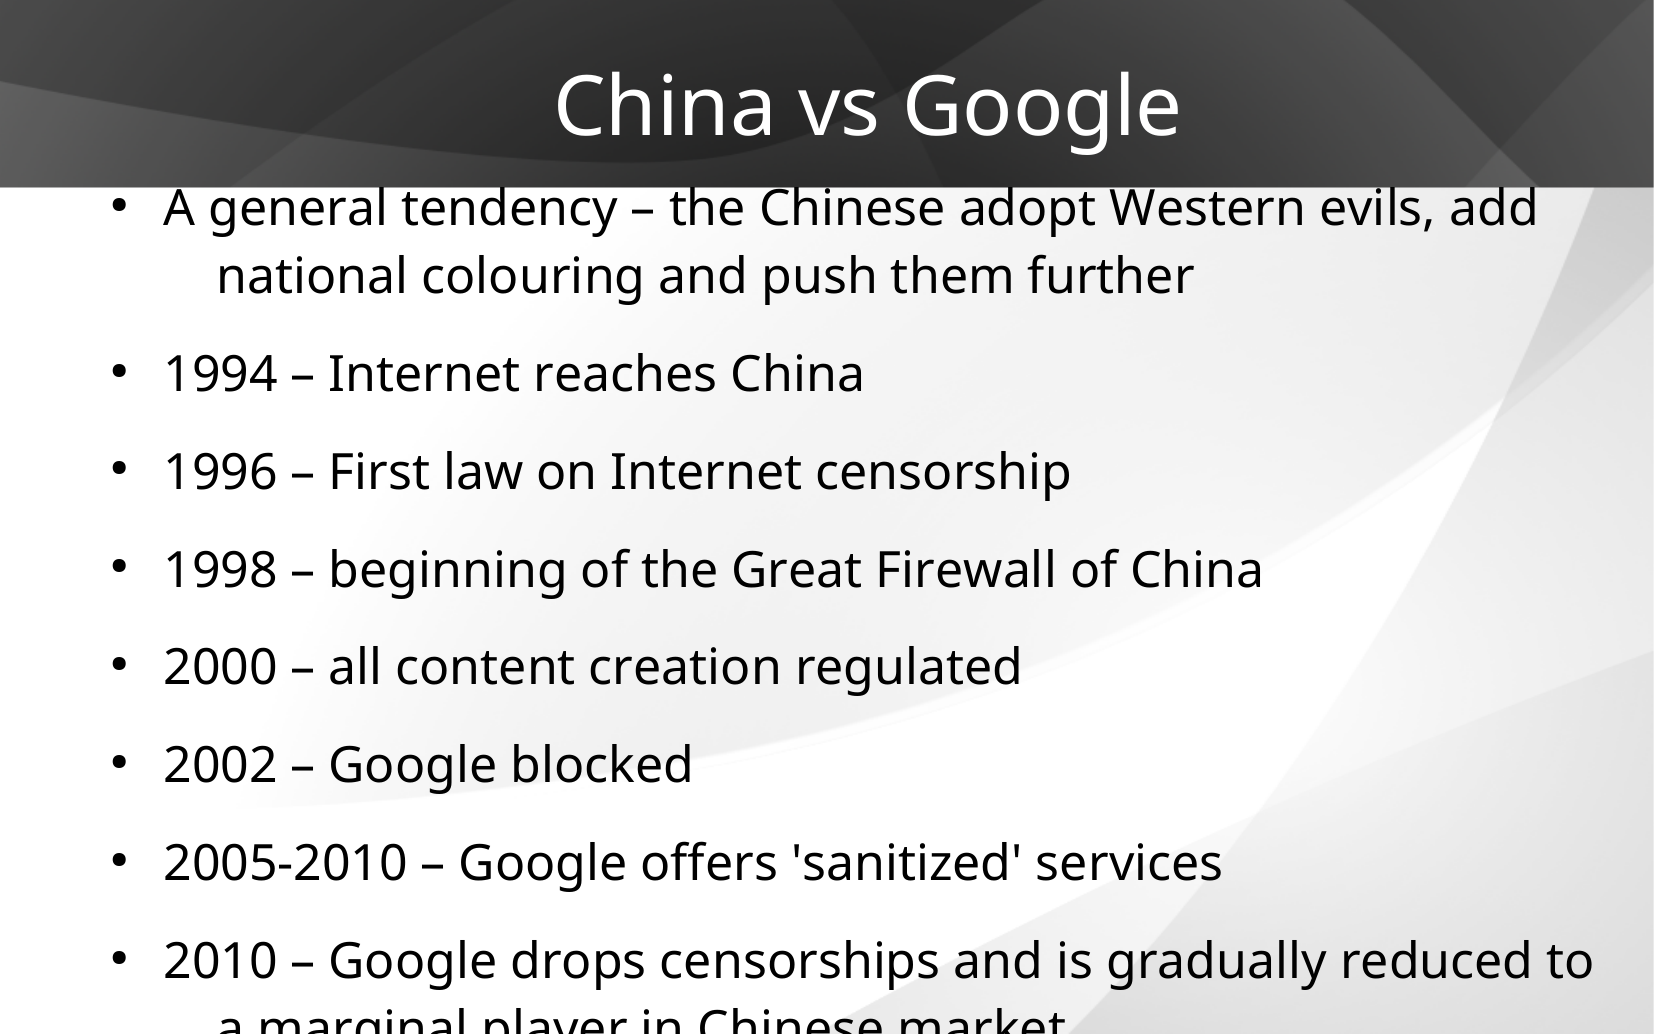

# China vs Google
A general tendency – the Chinese adopt Western evils, add national colouring and push them further
1994 – Internet reaches China
1996 – First law on Internet censorship
1998 – beginning of the Great Firewall of China
2000 – all content creation regulated
2002 – Google blocked
2005-2010 – Google offers 'sanitized' services
2010 – Google drops censorships and is gradually reduced to a marginal player in Chinese market